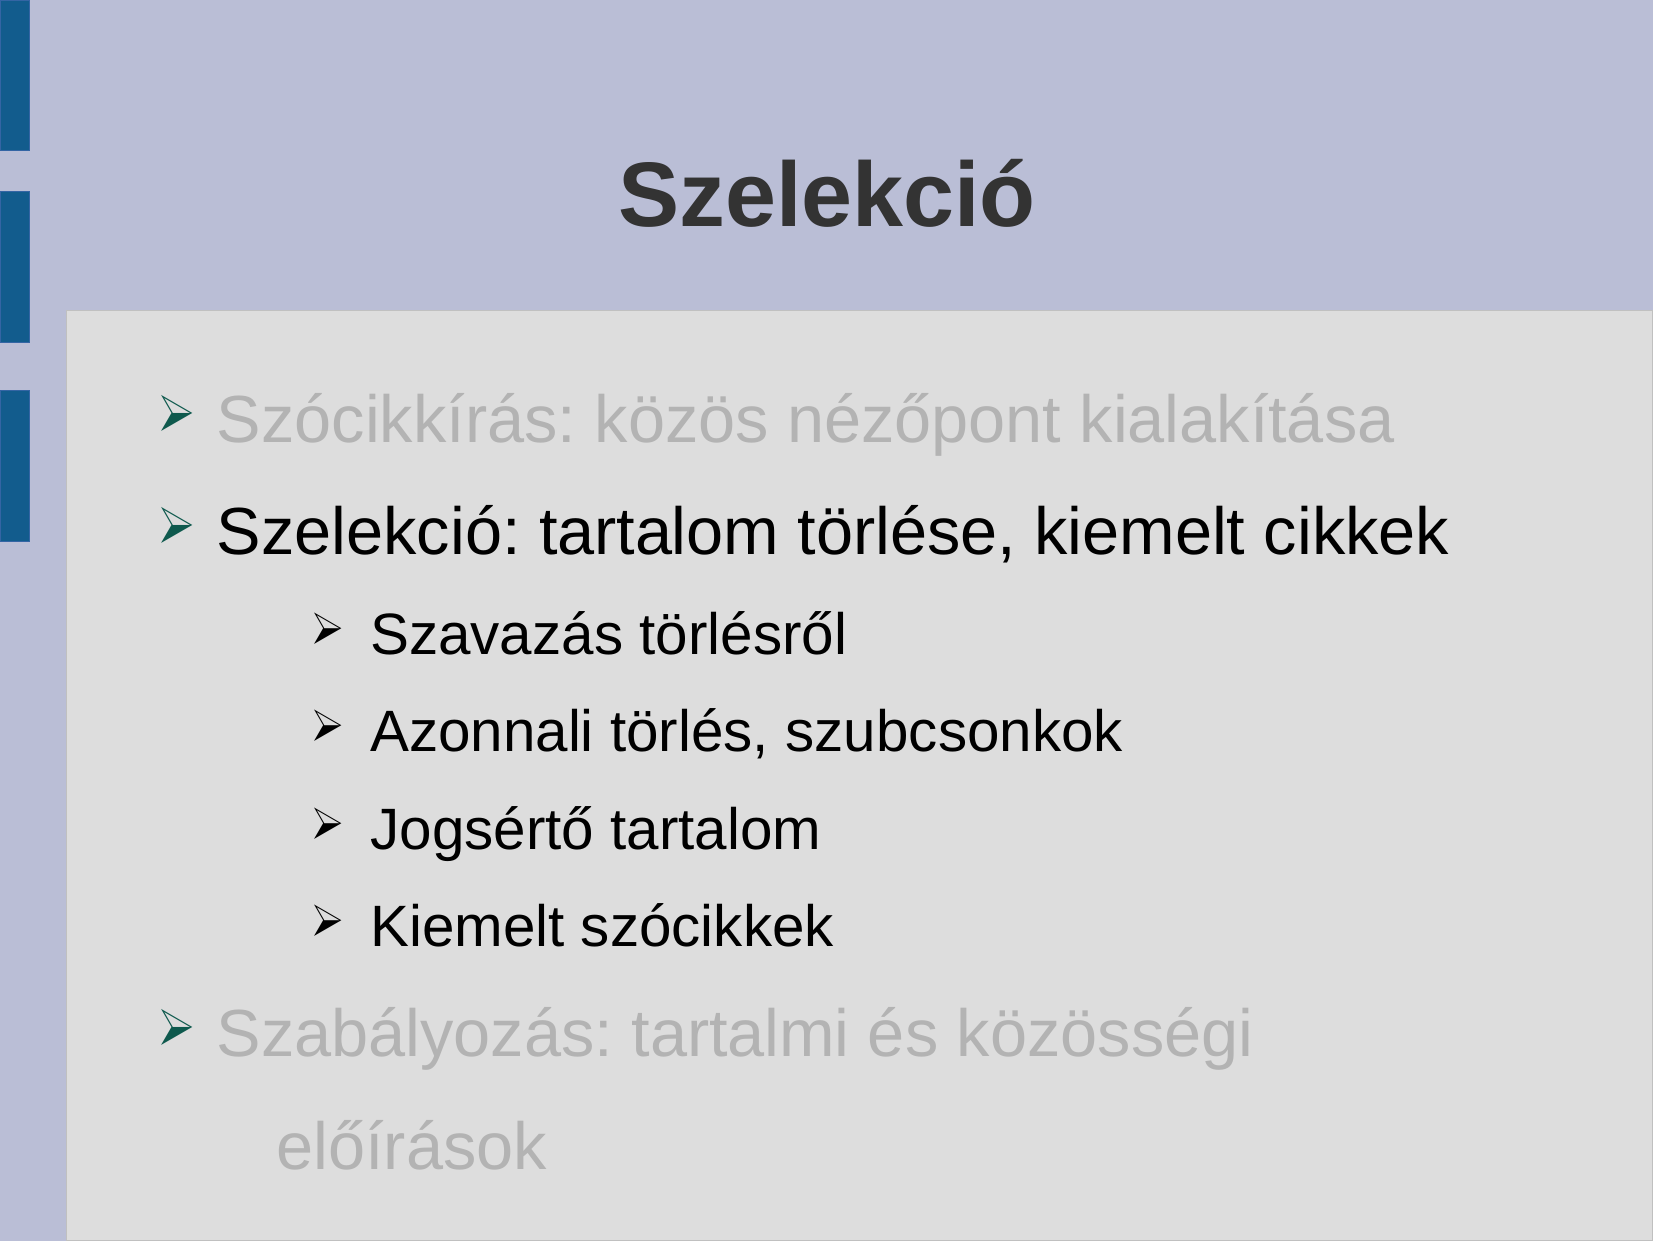

# Szelekció
Szócikkírás: közös nézőpont kialakítása
Szelekció: tartalom törlése, kiemelt cikkek
Szavazás törlésről
Azonnali törlés, szubcsonkok
Jogsértő tartalom
Kiemelt szócikkek
Szabályozás: tartalmi és közösségi előírások